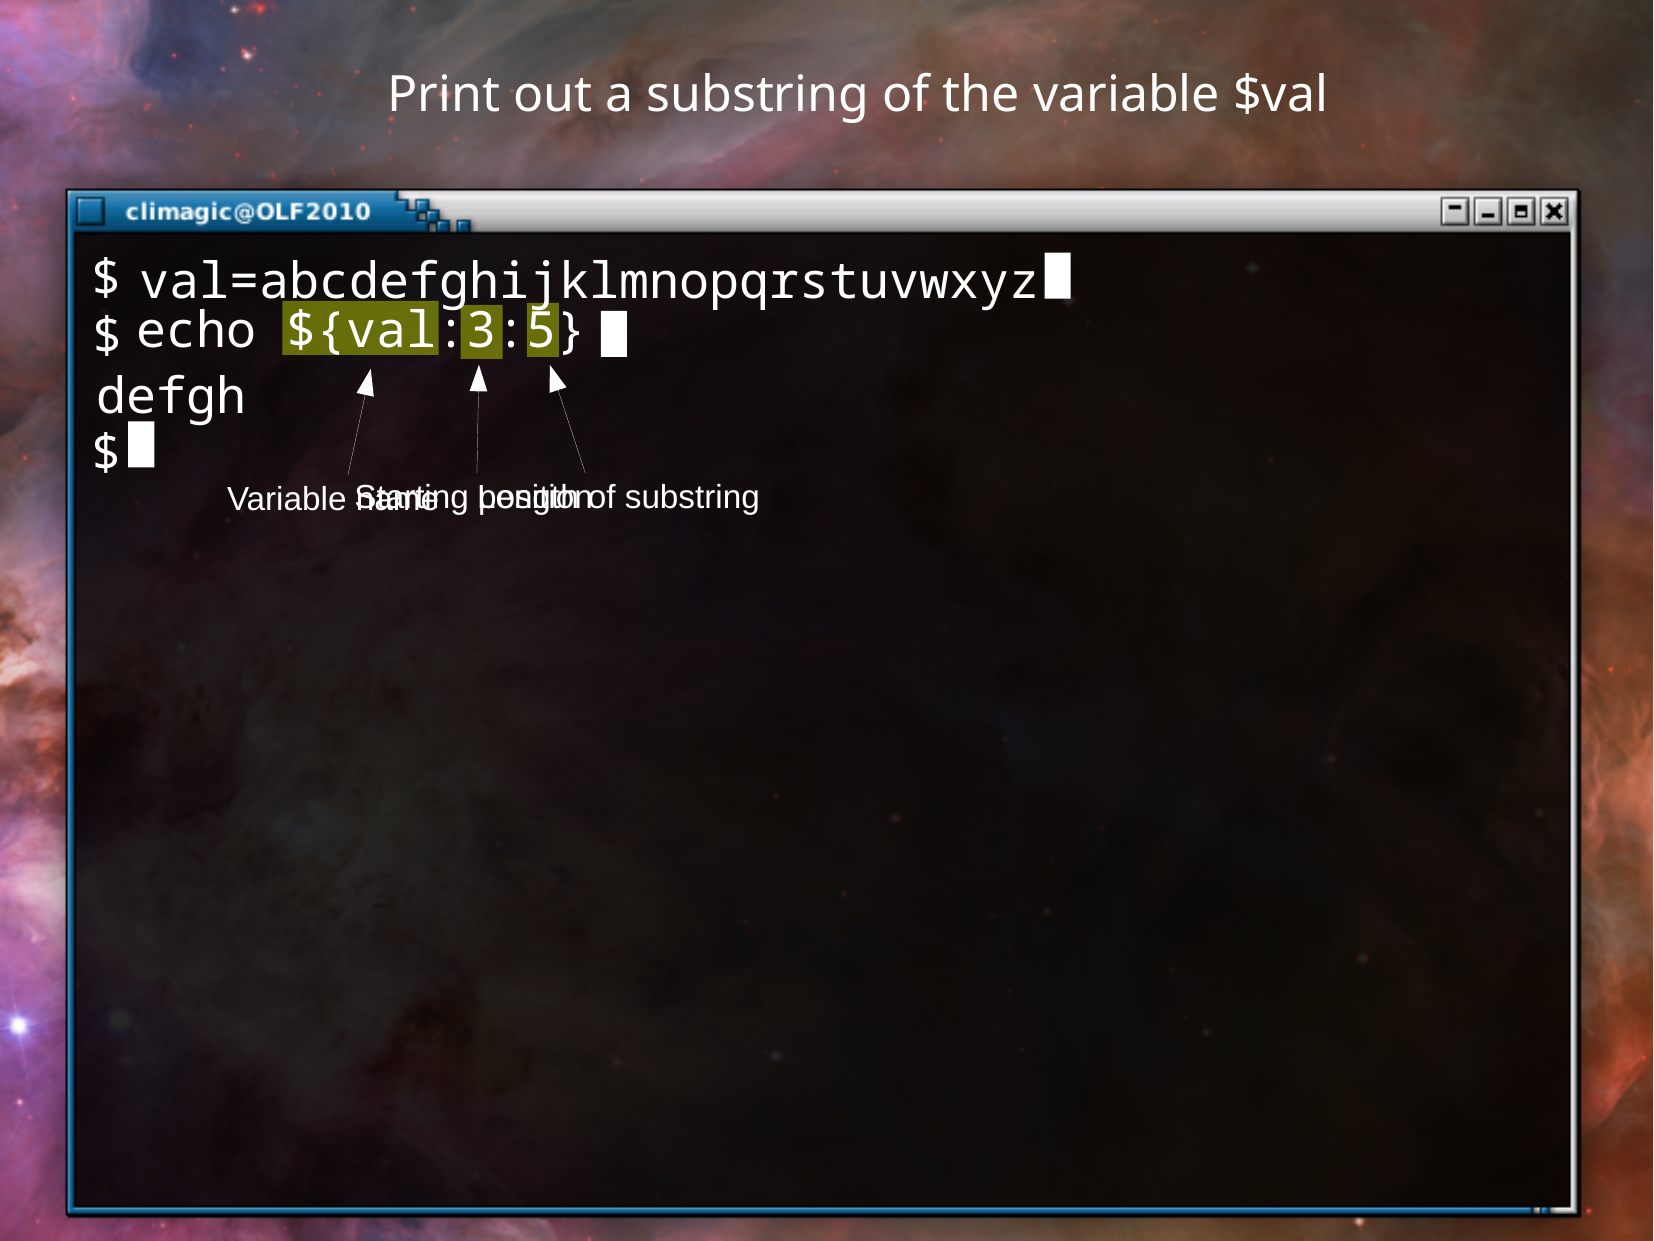

Print out a substring of the variable $val
$
val=abcdefghijklmnopqrstuvwxyz
# echo ${val:3:5}
$
defgh
$
Starting position
Length of substring
Variable name